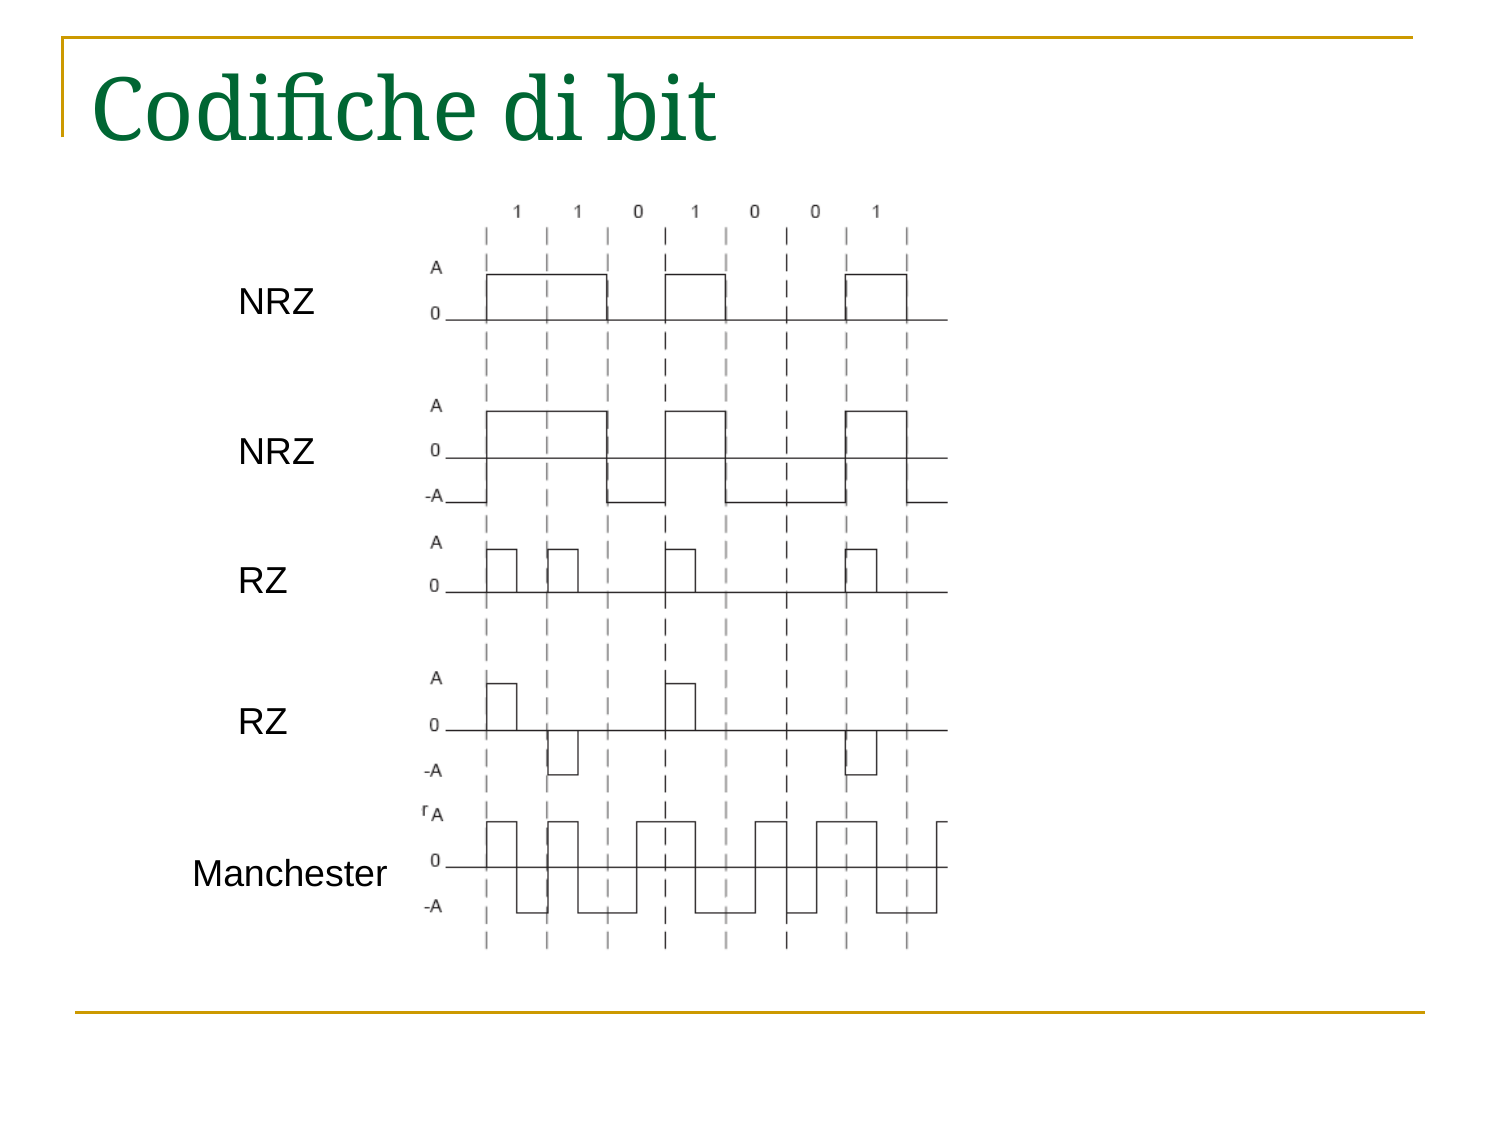

# Codifiche di bit
NRZ
NRZ
RZ
RZ
Manchester